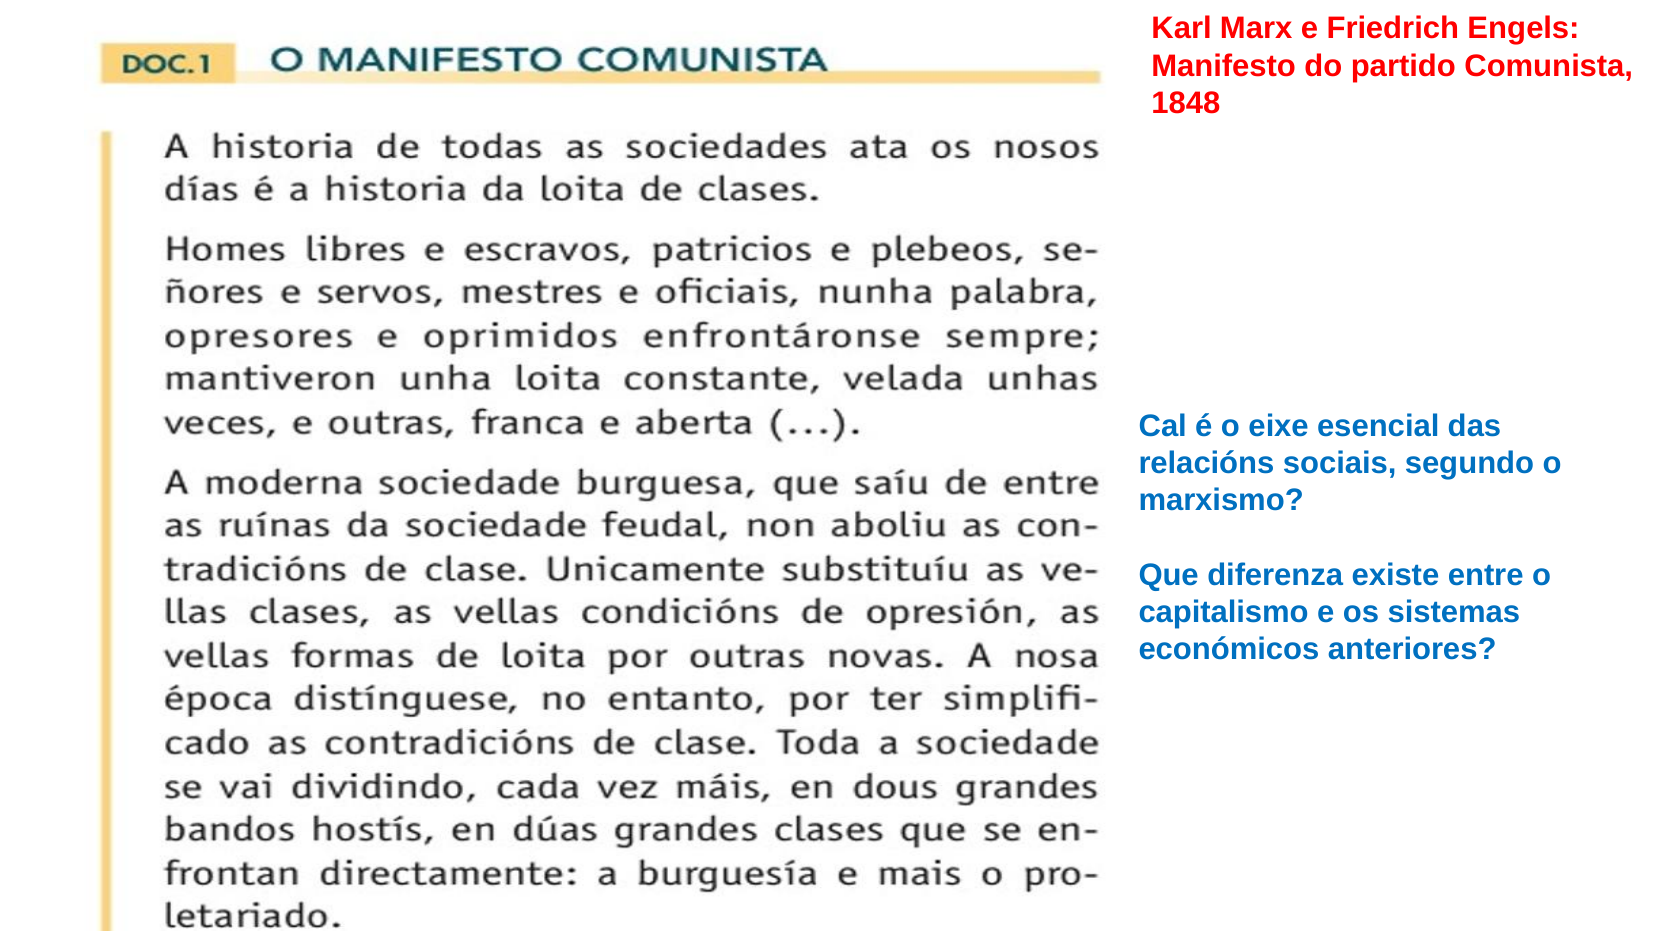

Karl Marx e Friedrich Engels: Manifesto do partido Comunista, 1848
Cal é o eixe esencial das relacións sociais, segundo o marxismo?
Que diferenza existe entre o capitalismo e os sistemas económicos anteriores?